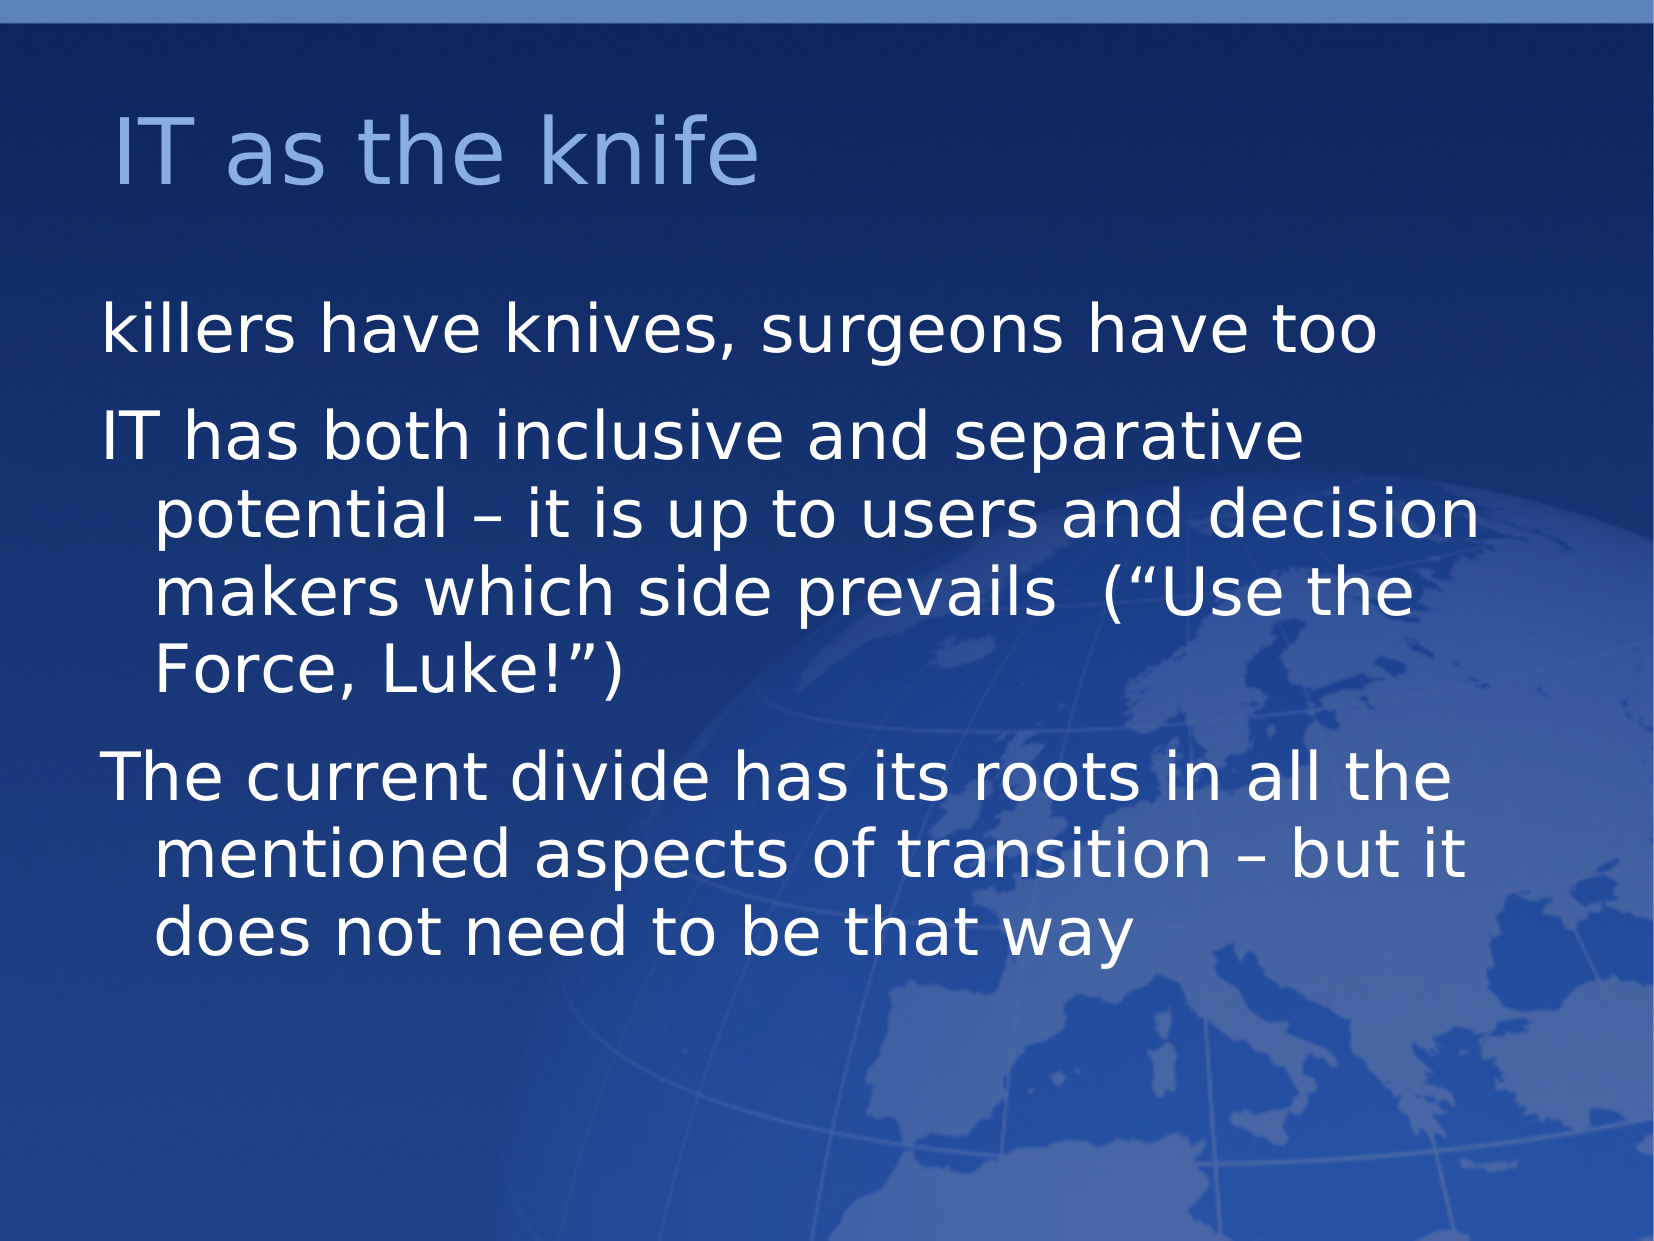

# IT as the knife
killers have knives, surgeons have too
IT has both inclusive and separative potential – it is up to users and decision makers which side prevails (“Use the Force, Luke!”)
The current divide has its roots in all the mentioned aspects of transition – but it does not need to be that way